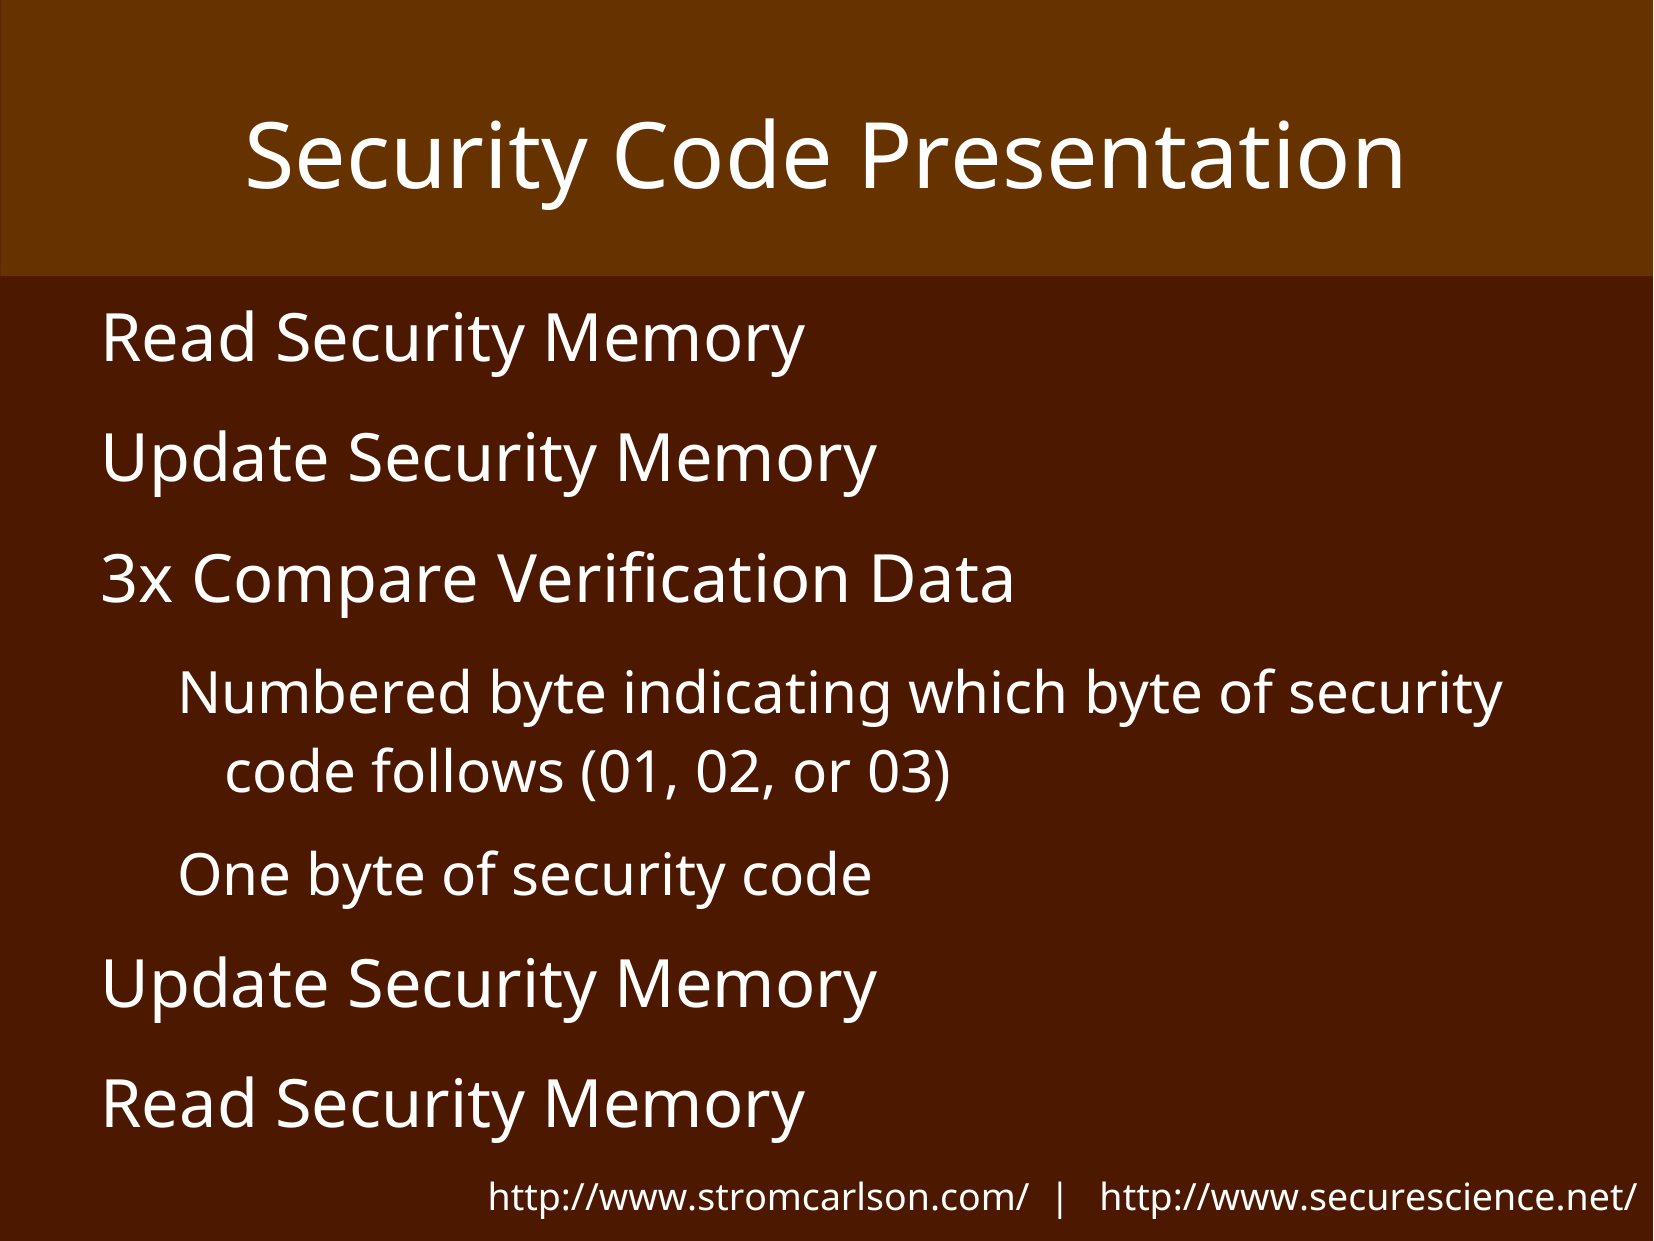

# Security Code Presentation
Read Security Memory
Update Security Memory
3x Compare Verification Data
Numbered byte indicating which byte of security code follows (01, 02, or 03)
One byte of security code
Update Security Memory
Read Security Memory